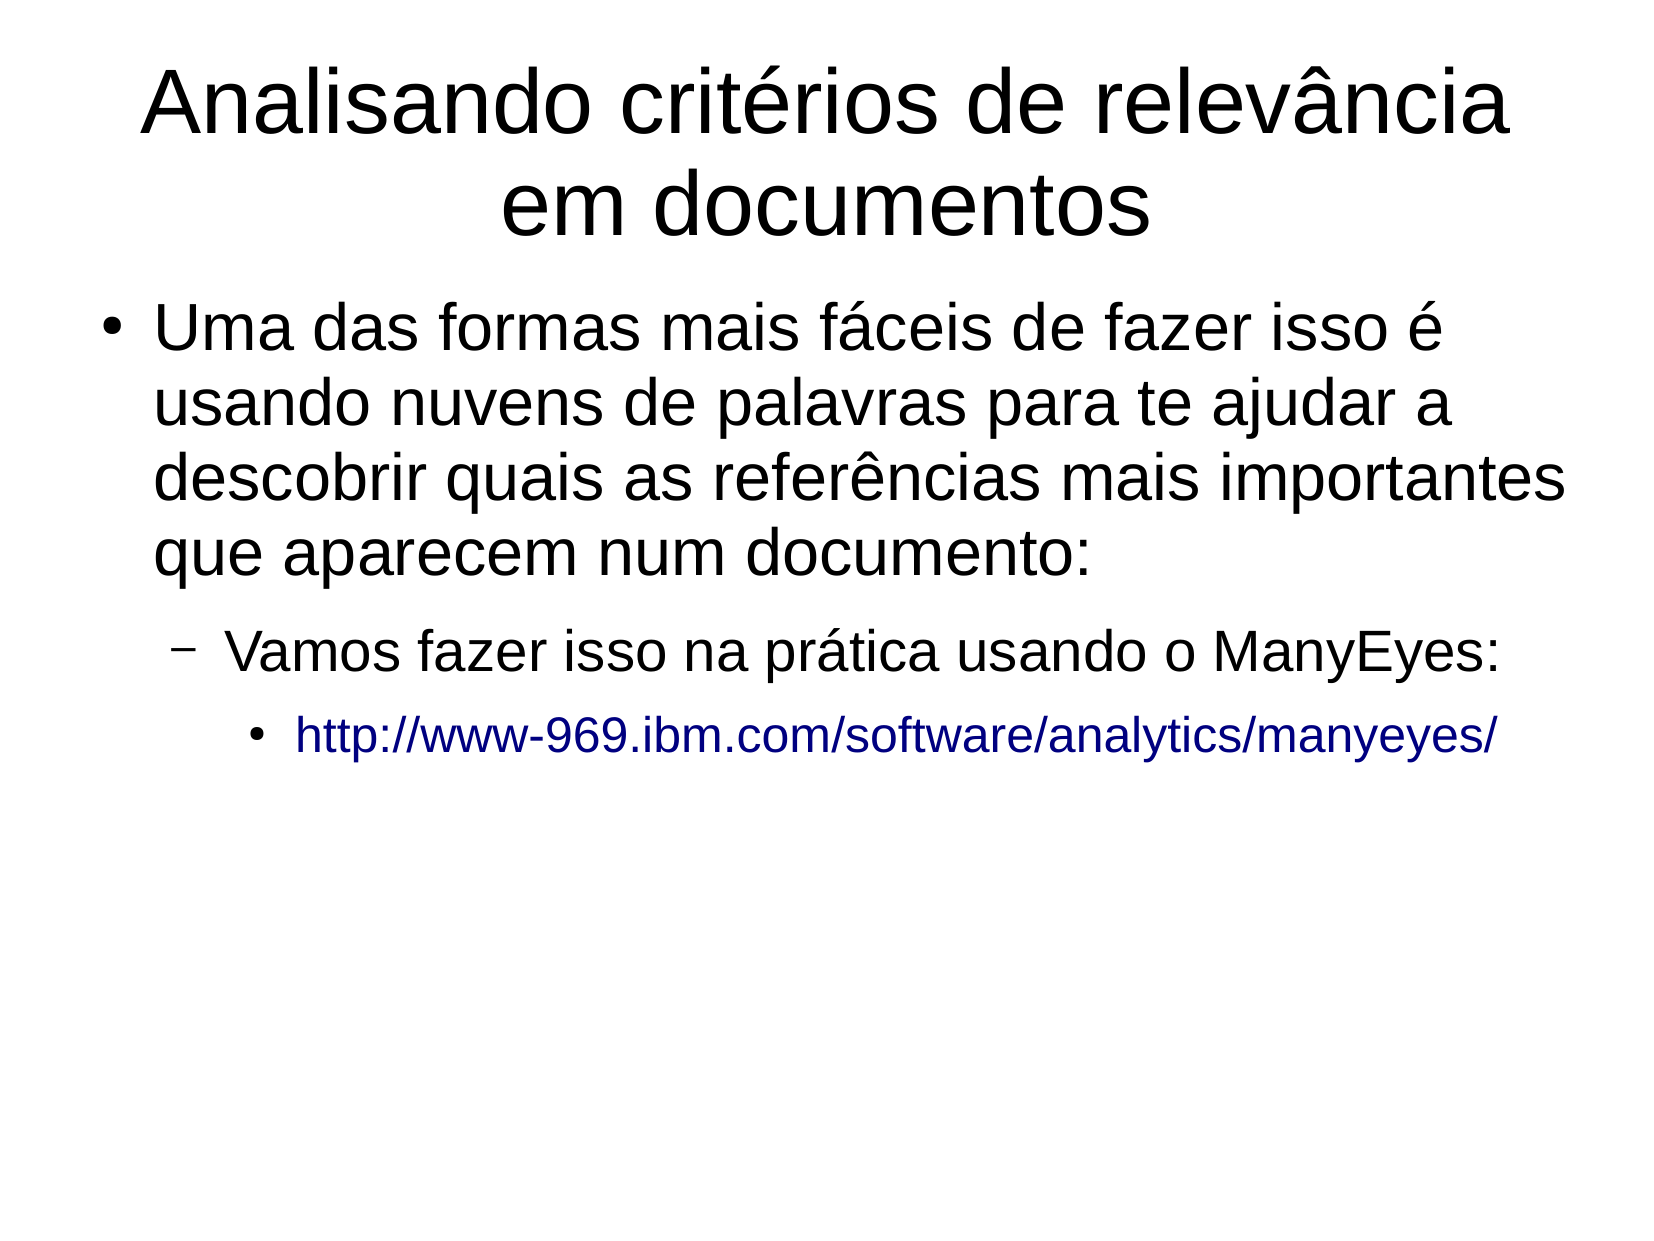

# Analisando critérios de relevância em documentos
Uma das formas mais fáceis de fazer isso é usando nuvens de palavras para te ajudar a descobrir quais as referências mais importantes que aparecem num documento:
Vamos fazer isso na prática usando o ManyEyes:
http://www-969.ibm.com/software/analytics/manyeyes/